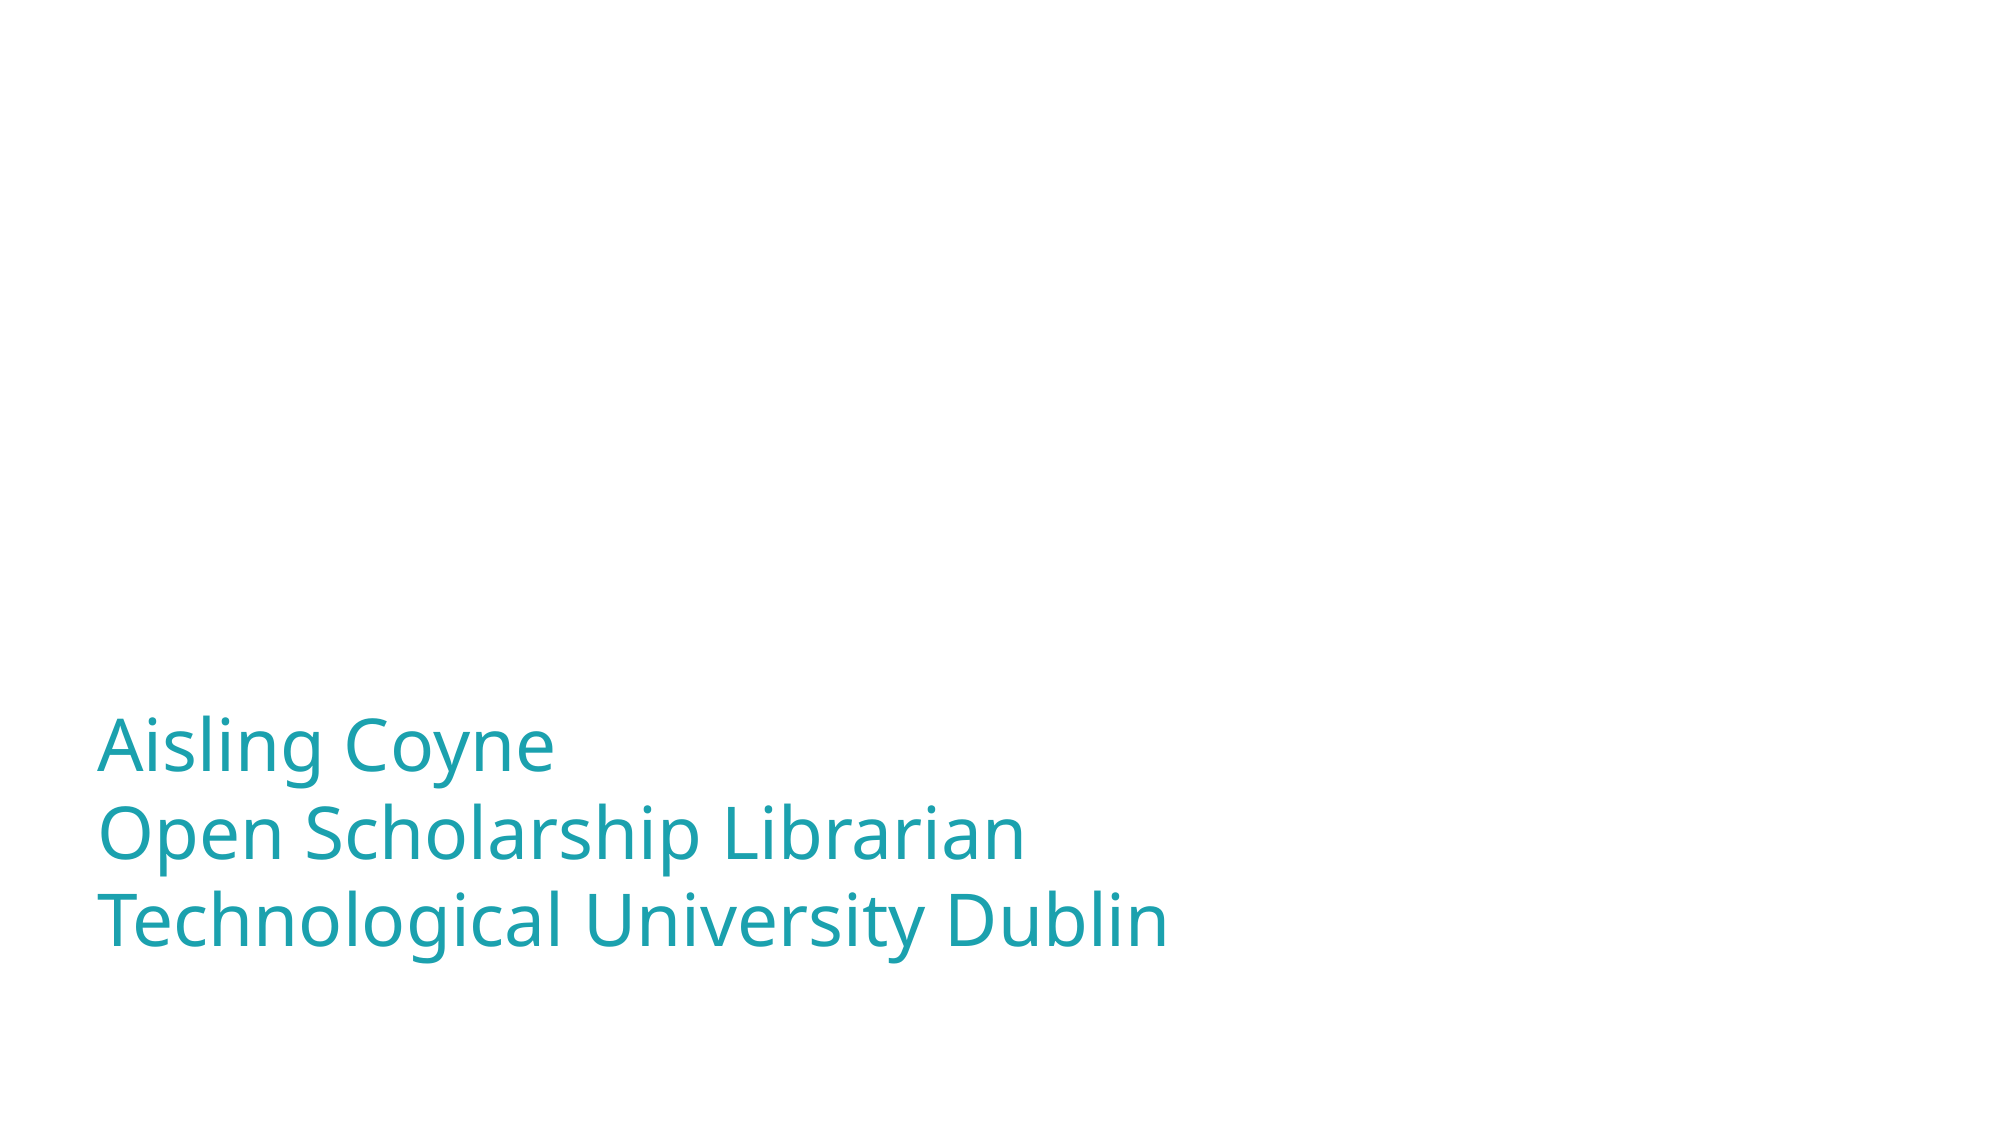

The Genesis of a Successful Library Publishing Program
Aisling Coyne
Open Scholarship Librarian
Technological University Dublin
aisling.coyne@tudublin.ie